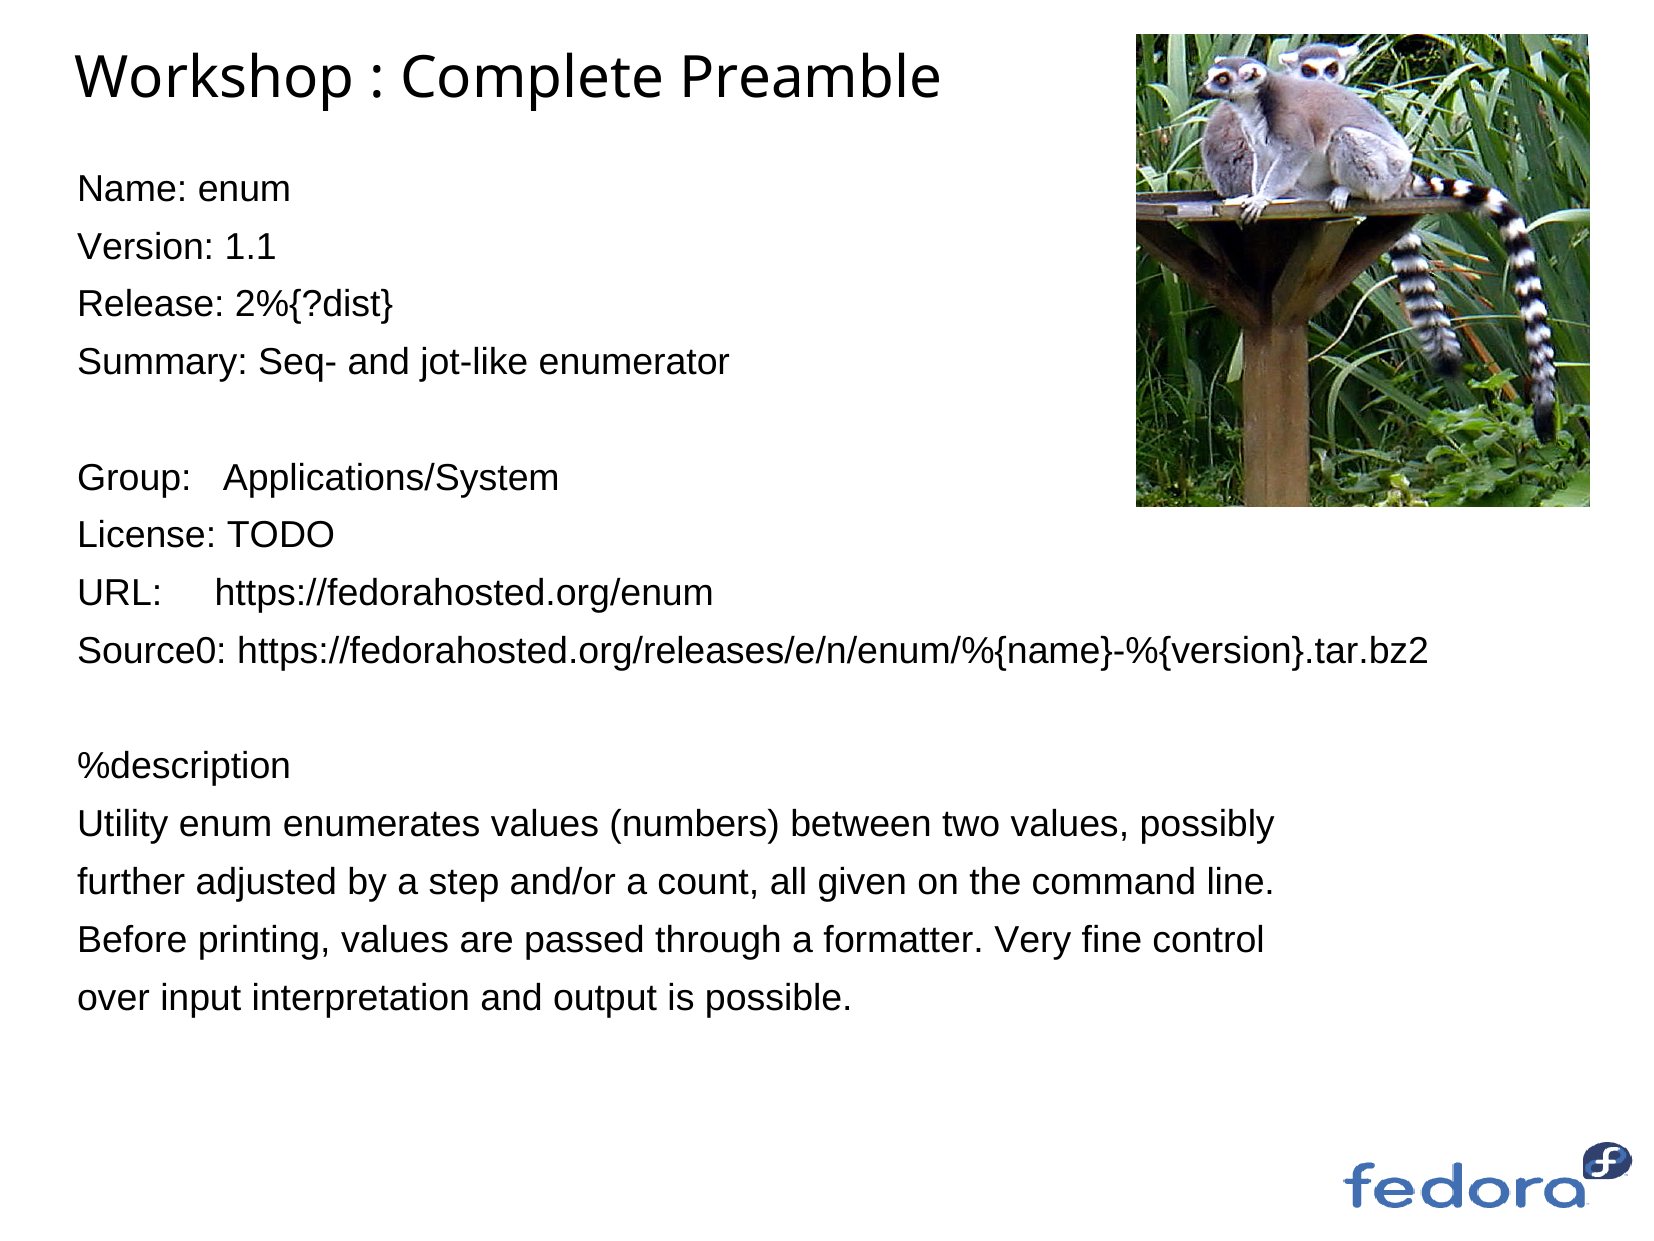

# Workshop : Complete Preamble
Name: enum
Version: 1.1
Release: 2%{?dist}
Summary: Seq- and jot-like enumerator
Group: Applications/System
License: TODO
URL: https://fedorahosted.org/enum
Source0: https://fedorahosted.org/releases/e/n/enum/%{name}-%{version}.tar.bz2
%description
Utility enum enumerates values (numbers) between two values, possibly
further adjusted by a step and/or a count, all given on the command line.
Before printing, values are passed through a formatter. Very fine control
over input interpretation and output is possible.